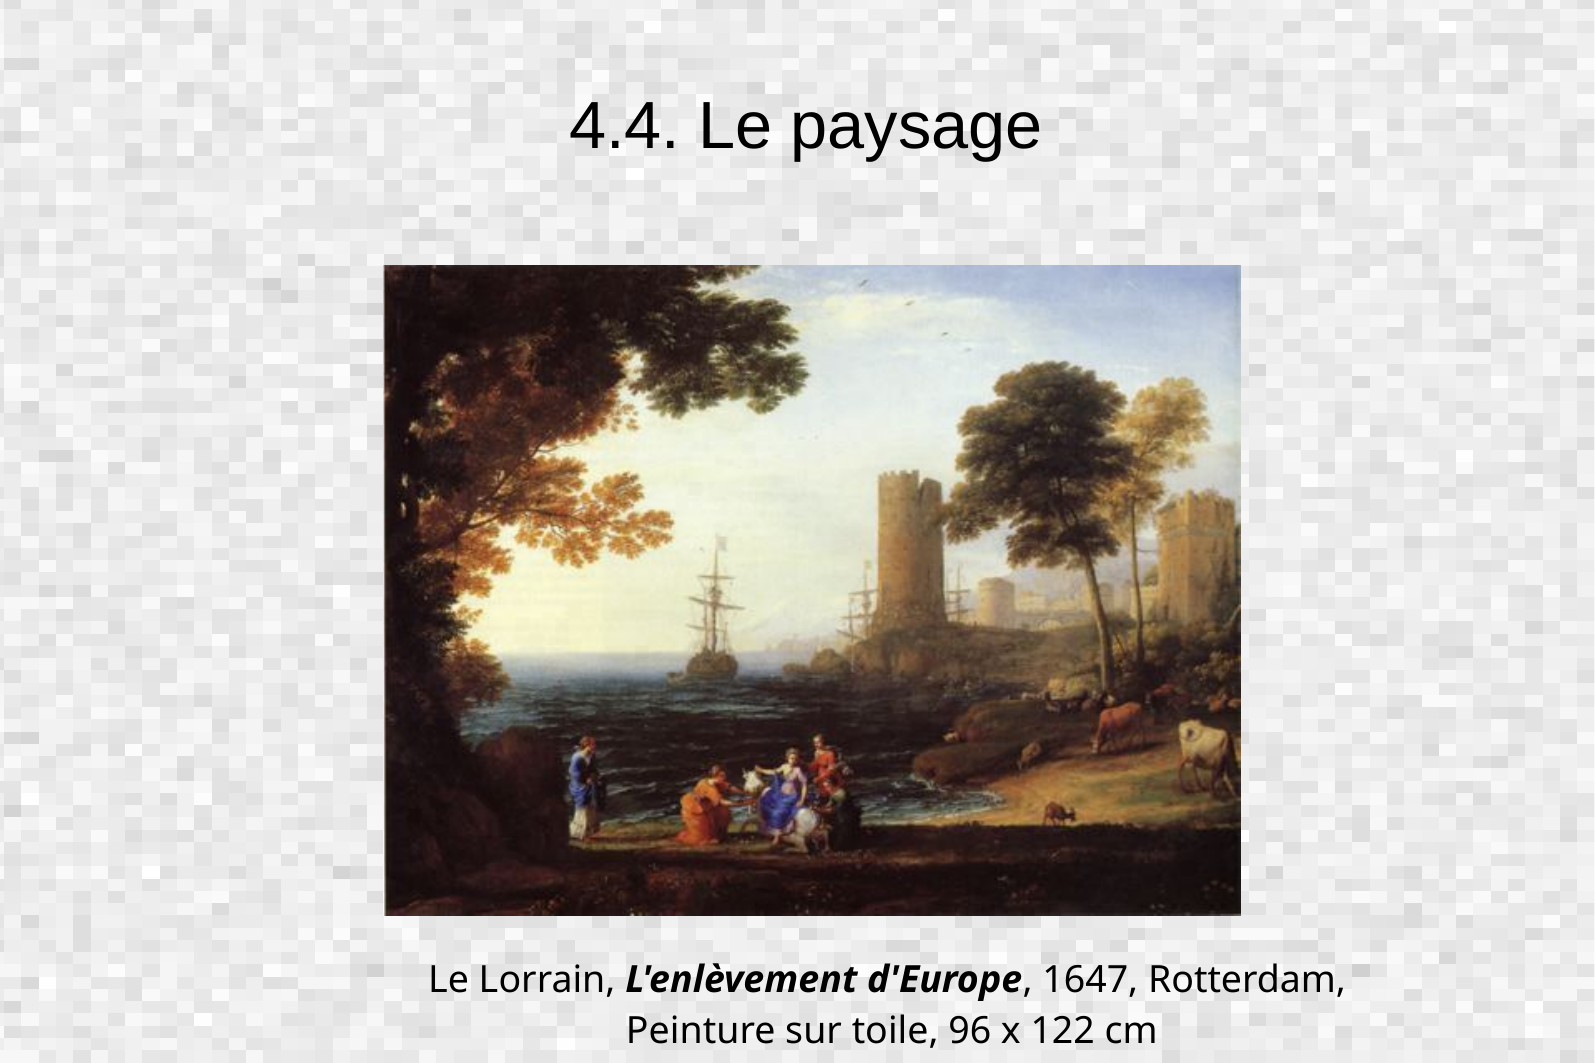

# 4.4. Le paysage
Le Lorrain, L'enlèvement d'Europe, 1647, Rotterdam,
 Peinture sur toile, 96 x 122 cm